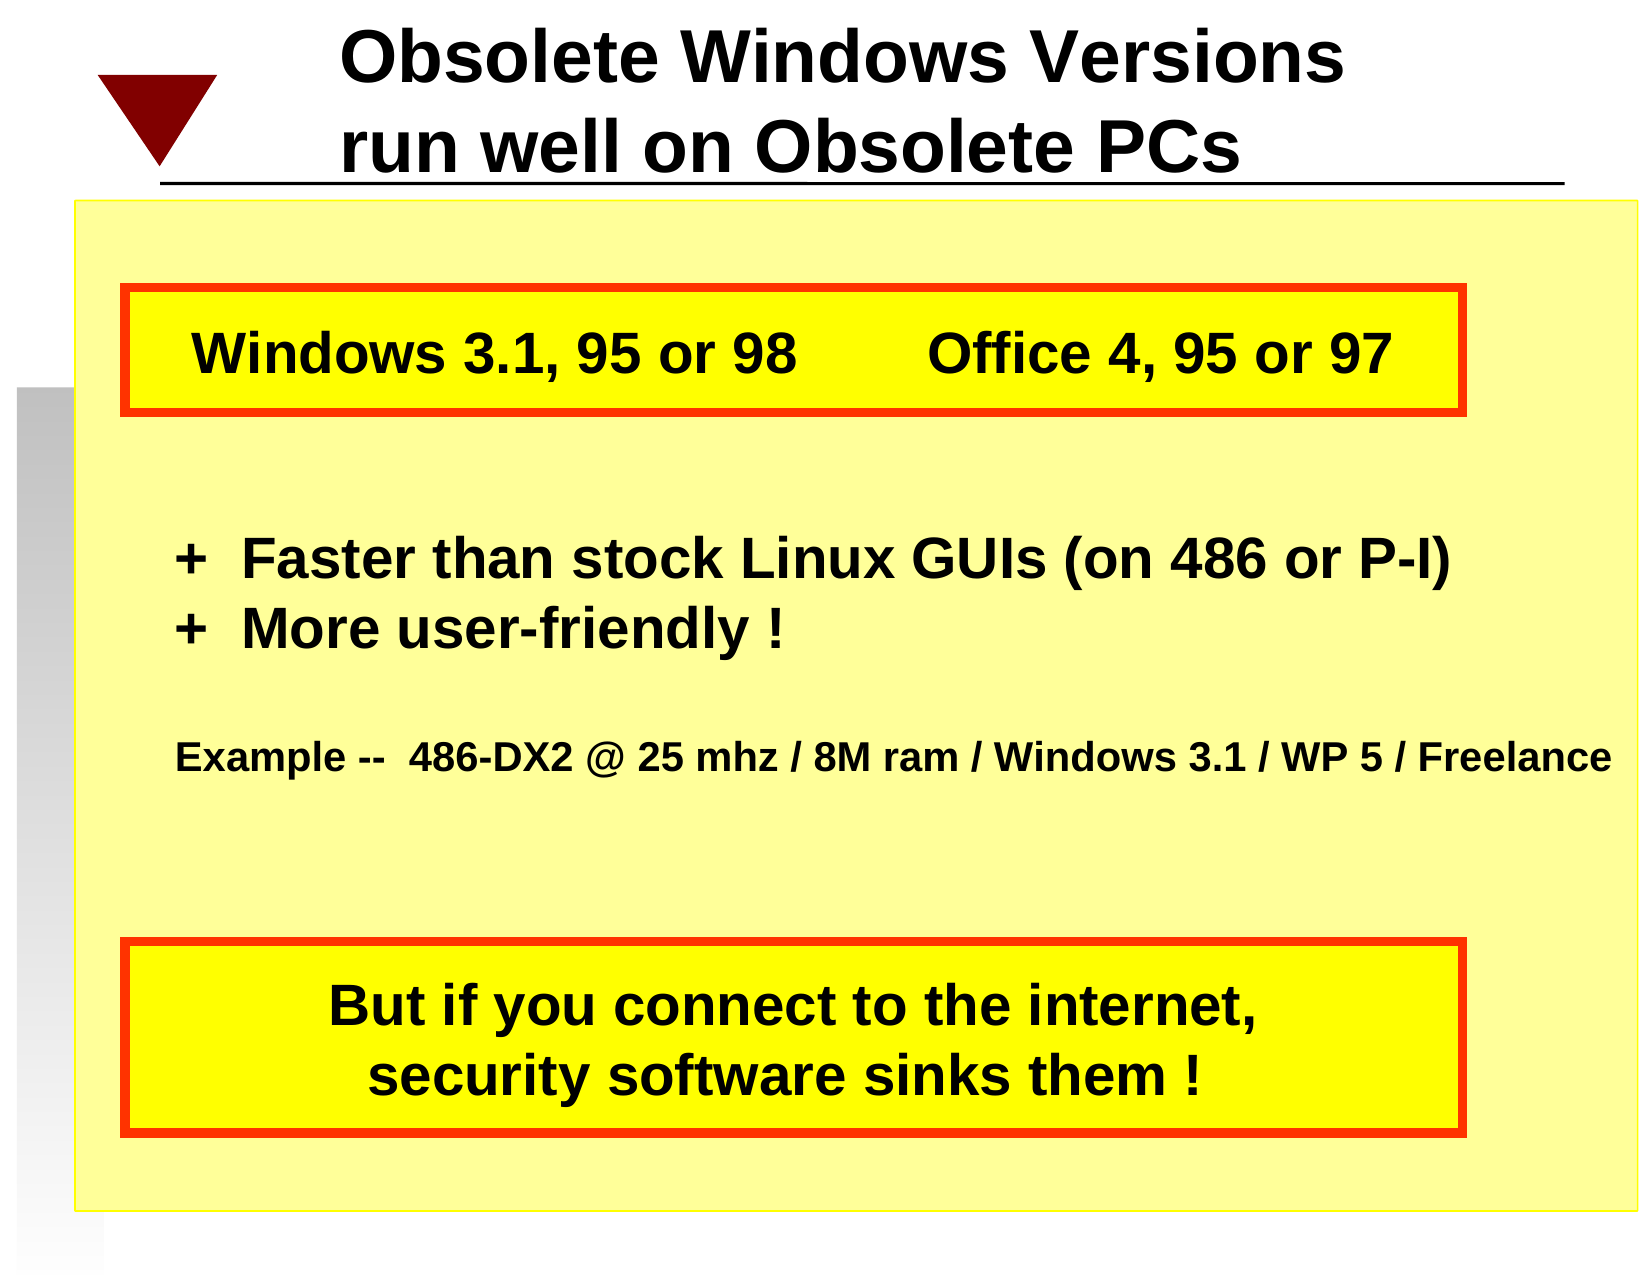

Obsolete Windows Versions
run well on Obsolete PCs
Windows 3.1, 95 or 98 Office 4, 95 or 97
+ Faster than stock Linux GUIs (on 486 or P-I)
+ More user-friendly !
Example -- 486-DX2 @ 25 mhz / 8M ram / Windows 3.1 / WP 5 / Freelance
But if you connect to the internet,
security software sinks them !